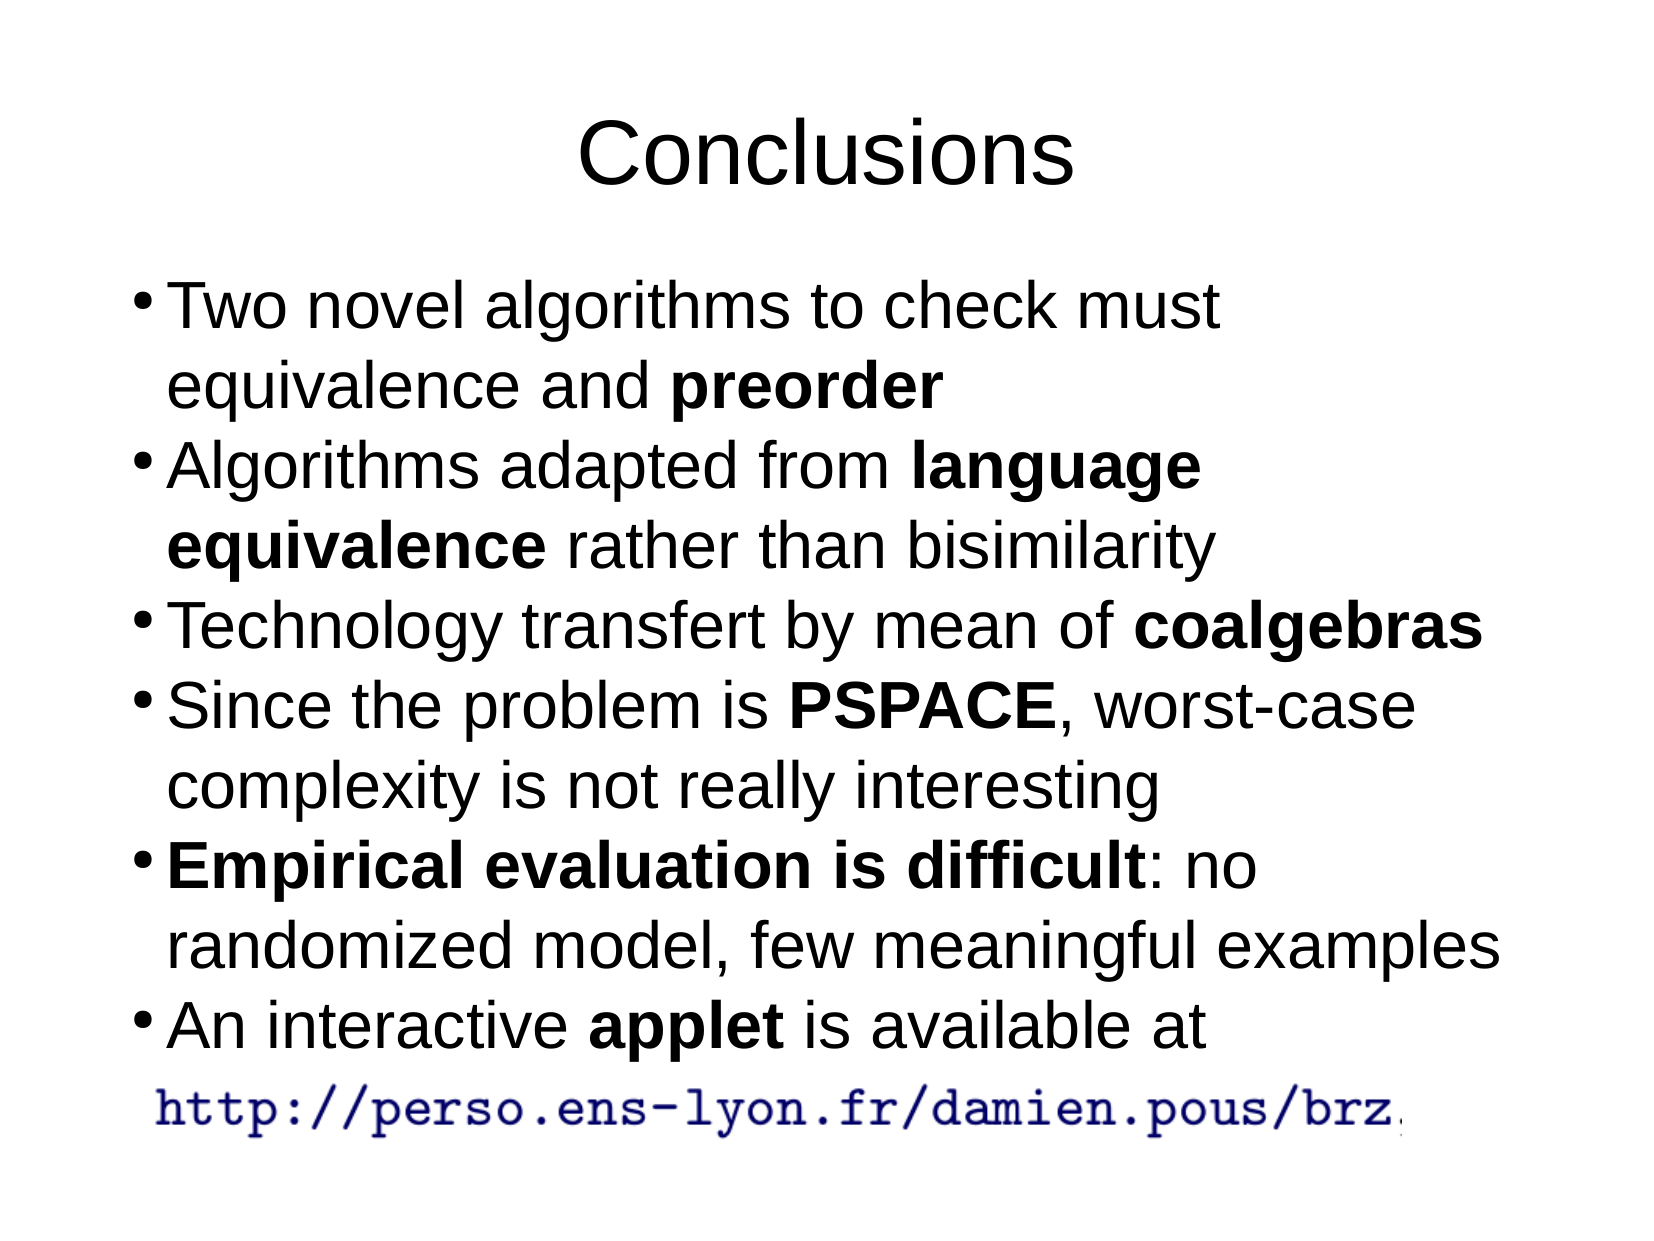

# Conclusions
Two novel algorithms to check must equivalence and preorder
Algorithms adapted from language equivalence rather than bisimilarity
Technology transfert by mean of coalgebras
Since the problem is PSPACE, worst-case complexity is not really interesting
Empirical evaluation is difficult: no randomized model, few meaningful examples
An interactive applet is available at